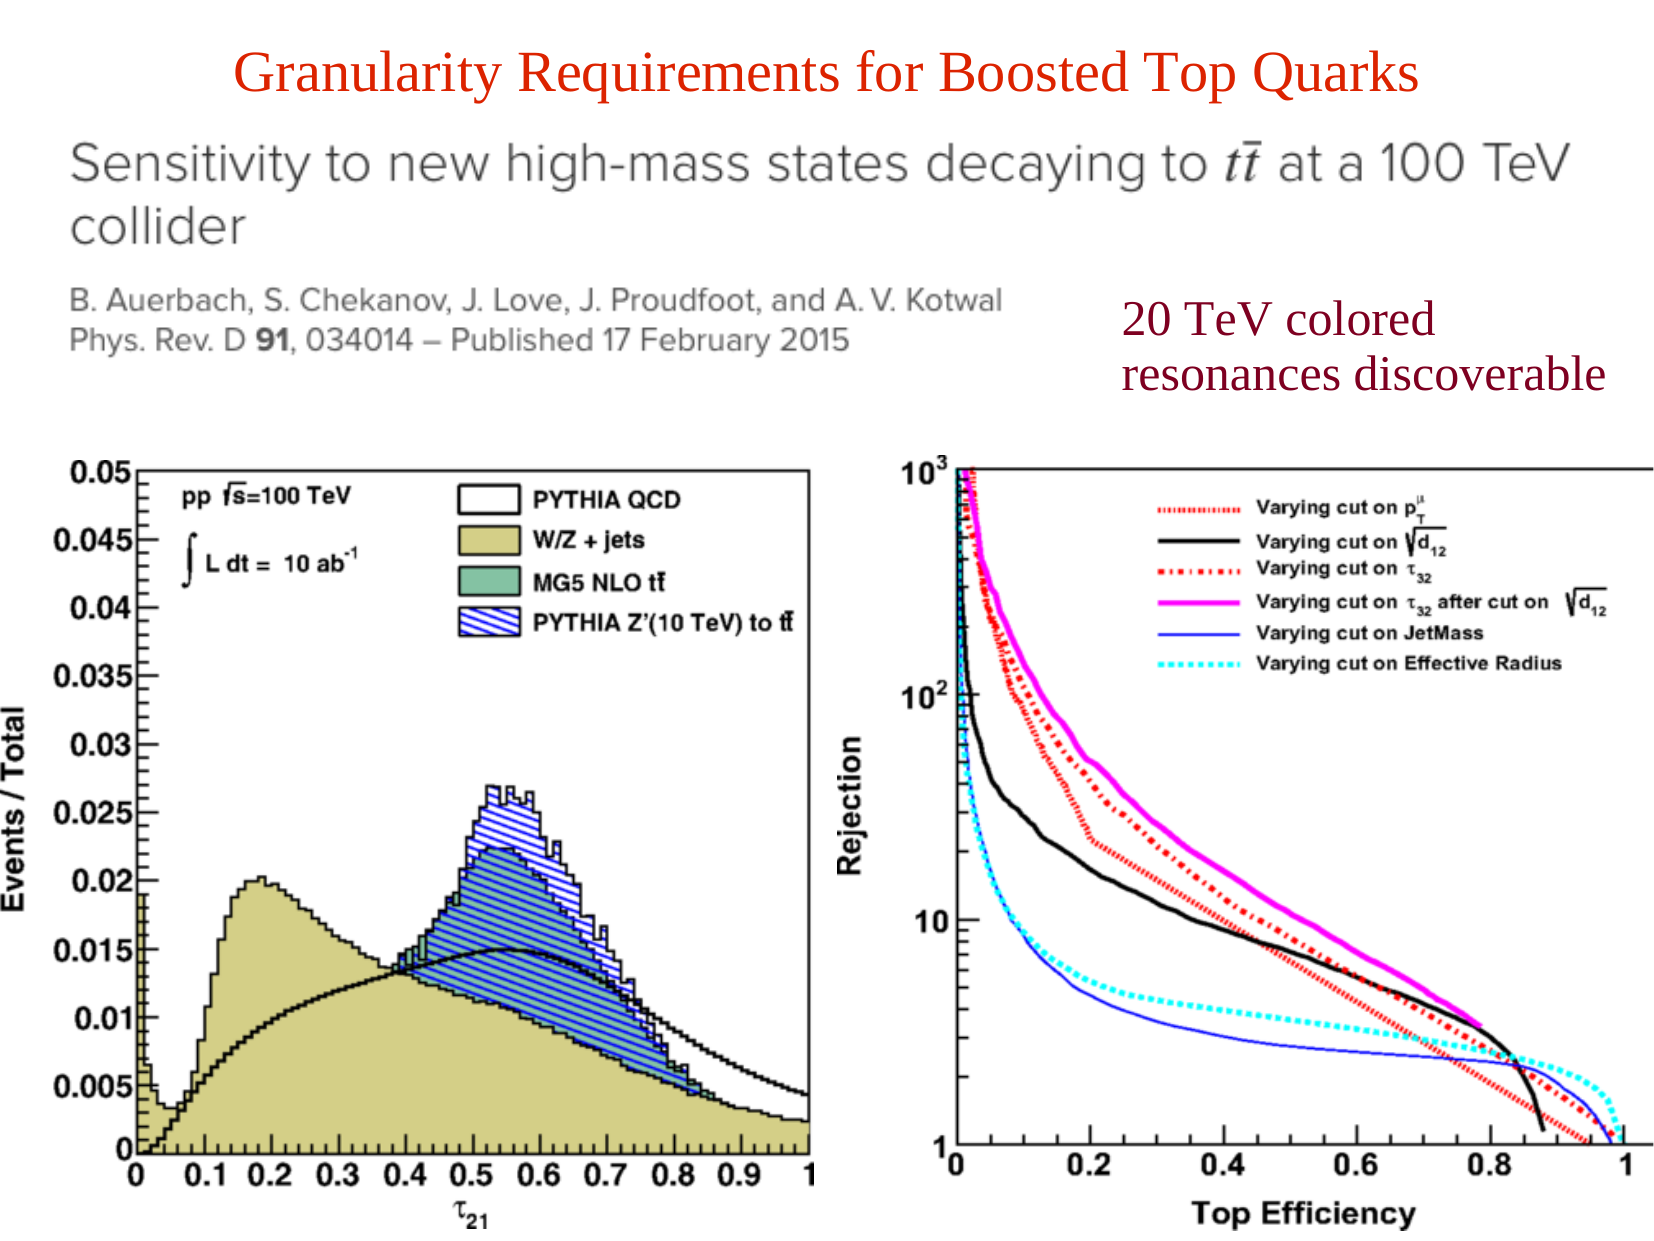

# Granularity Requirements for Boosted Top Quarks
20 TeV colored
resonances discoverable